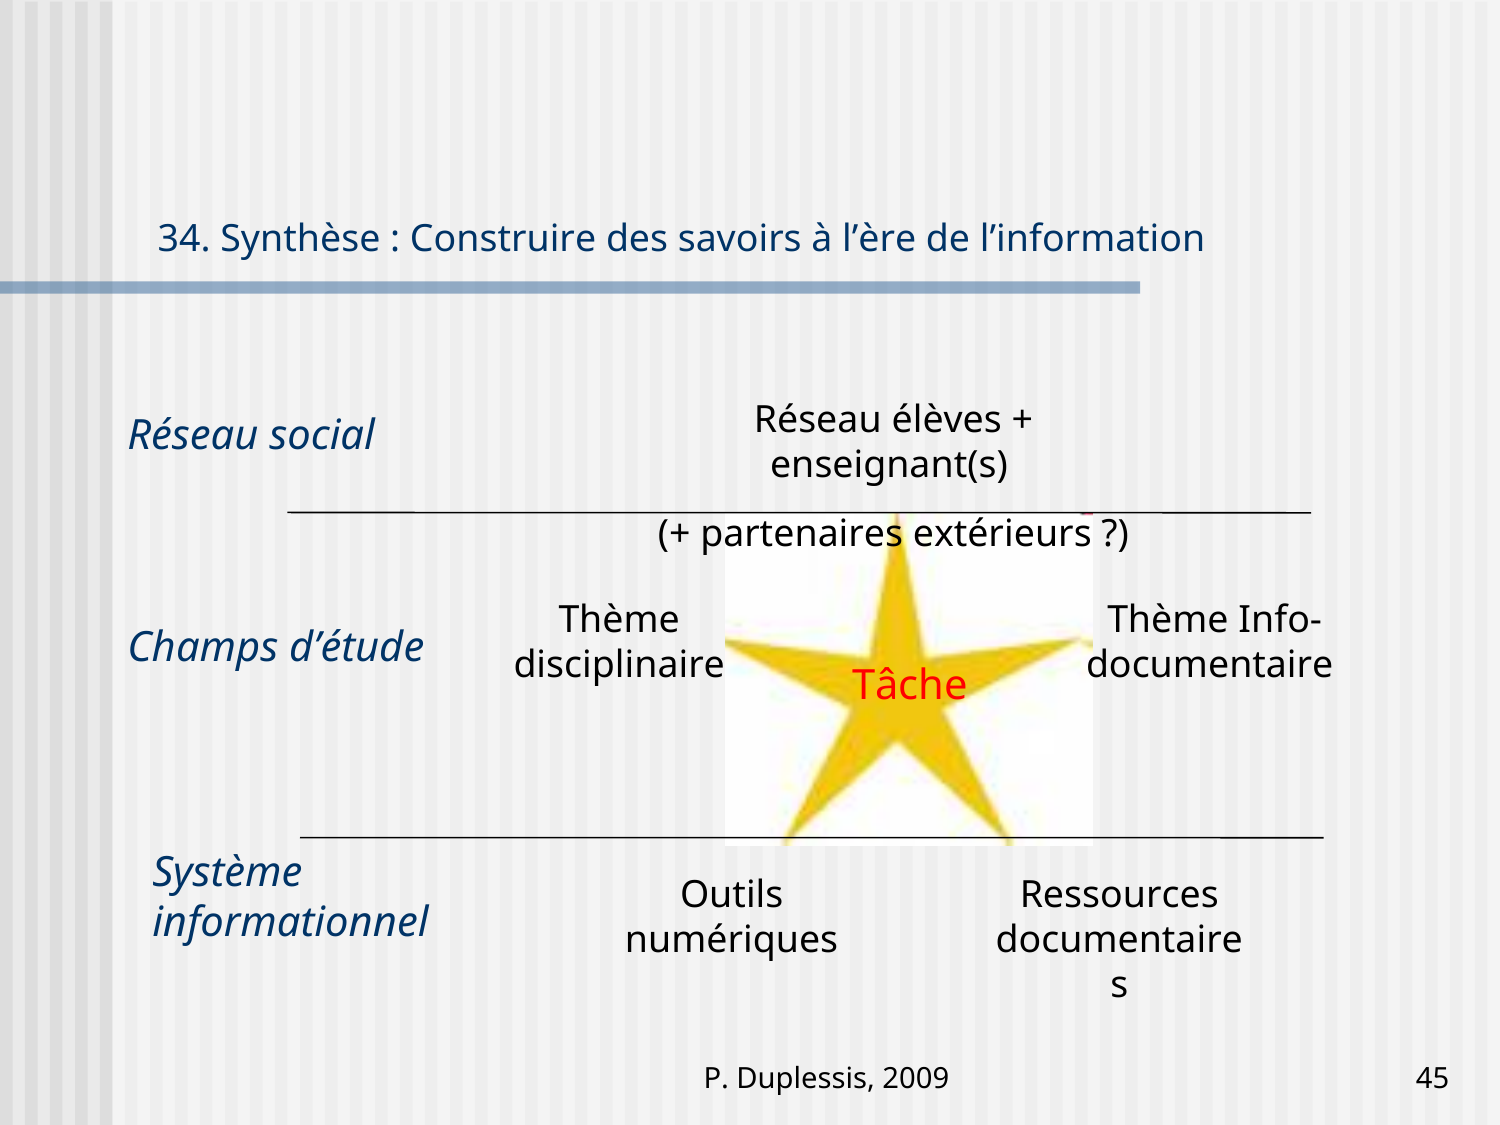

# 34. Synthèse : Construire des savoirs à l’ère de l’information
Réseau élèves + enseignant(s)
(+ partenaires extérieurs ?)
Réseau social
Thème disciplinaire
Thème Info-documentaire
Champs d’étude
Tâche
Système informationnel
Outils numériques
Ressources documentaires
P. Duplessis, 2009
45